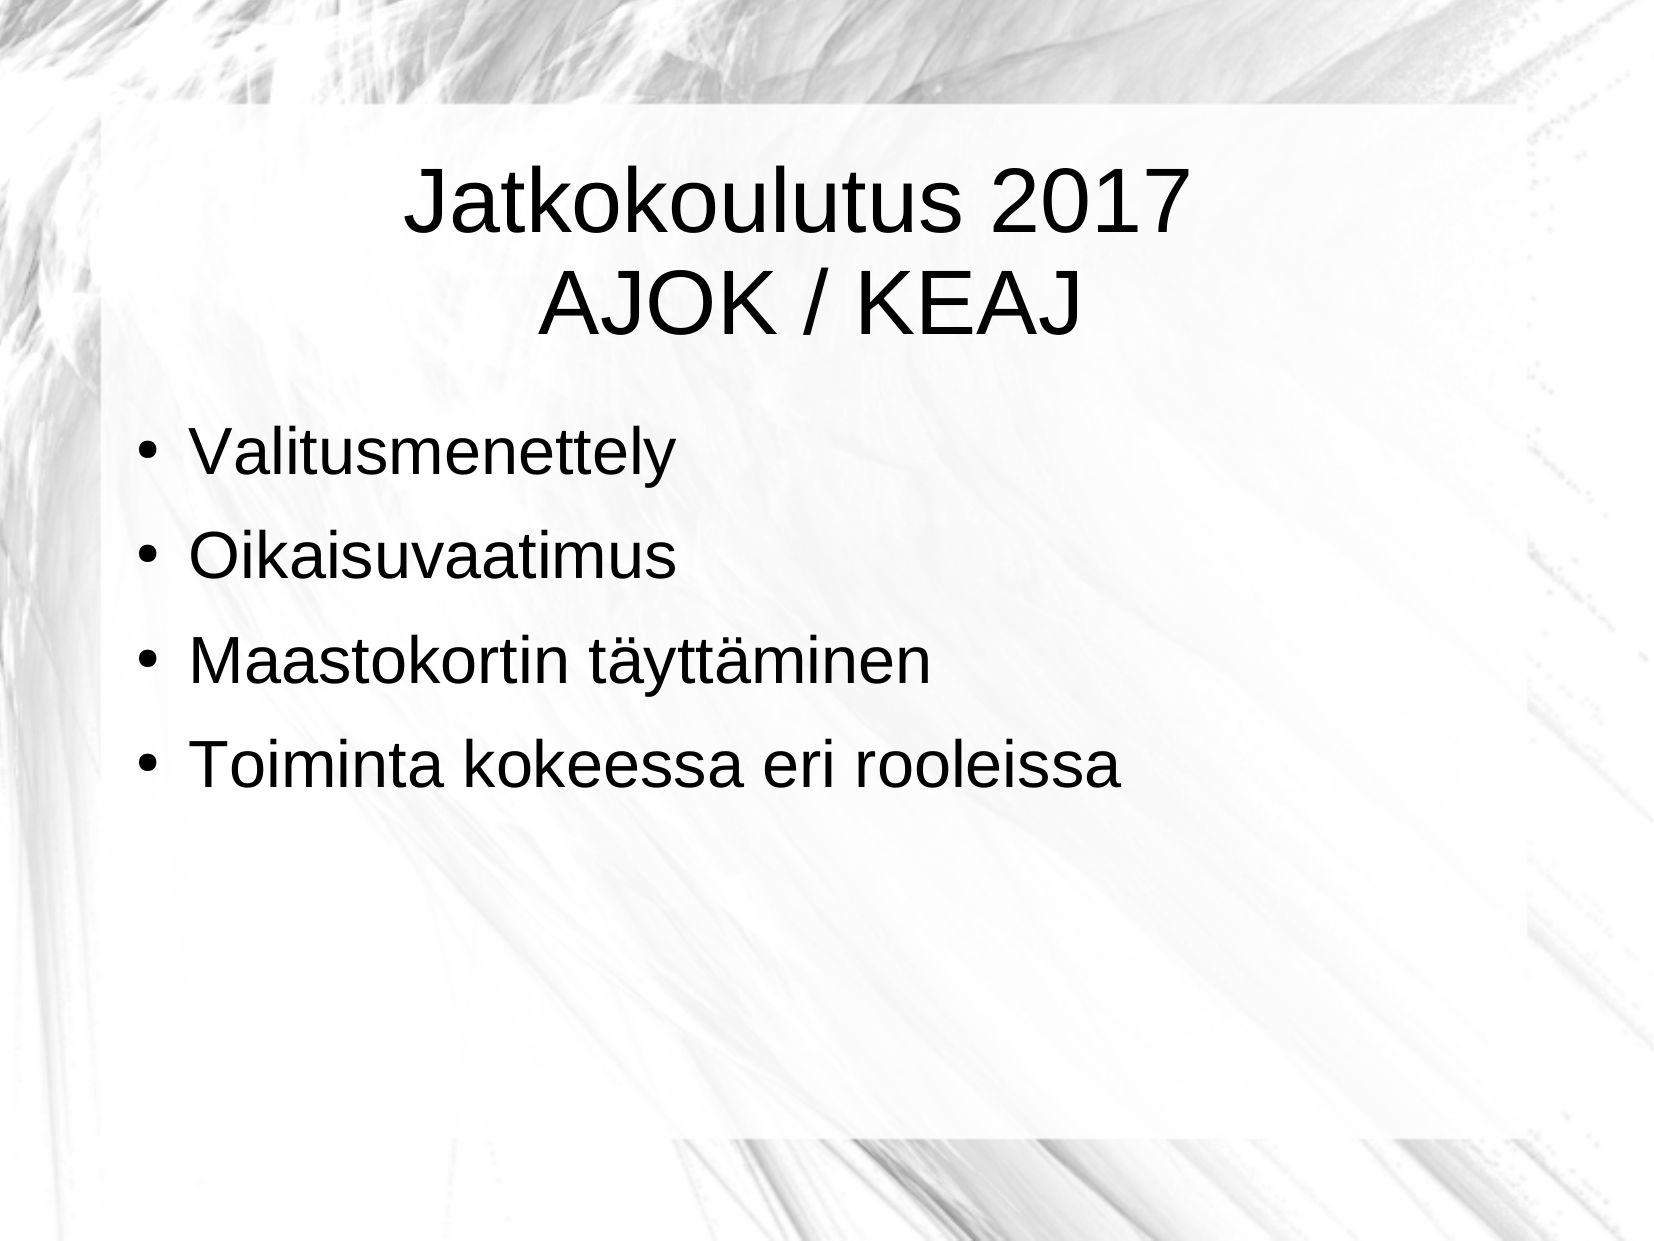

# Jatkokoulutus 2017 AJOK / KEAJ
Valitusmenettely
Oikaisuvaatimus
Maastokortin täyttäminen
Toiminta kokeessa eri rooleissa